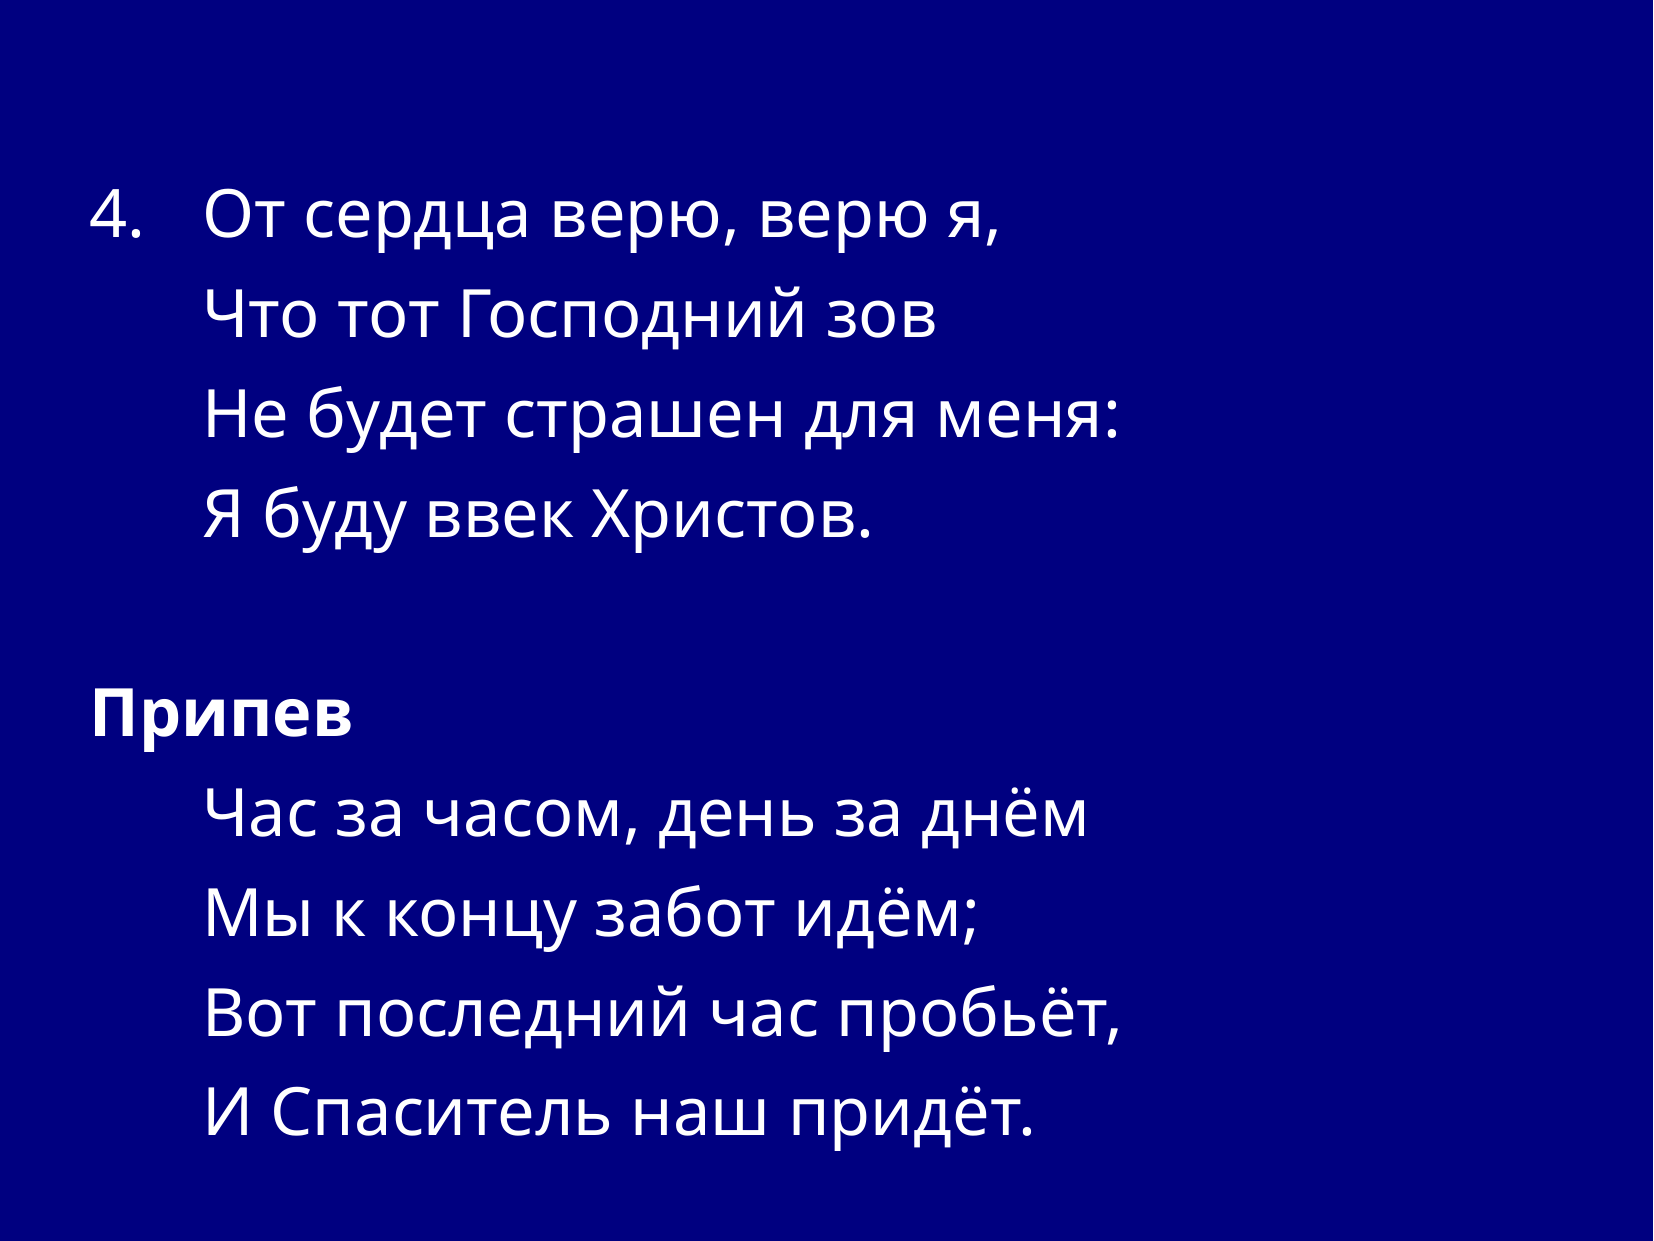

4.	От сердца верю, верю я,
	Что тот Господний зов
	Не будет страшен для меня:
	Я буду ввек Христов.
Припев
	Час за часом, день за днём
	Мы к концу забот идём;
	Вот последний час пробьёт,
	И Спаситель наш придёт.